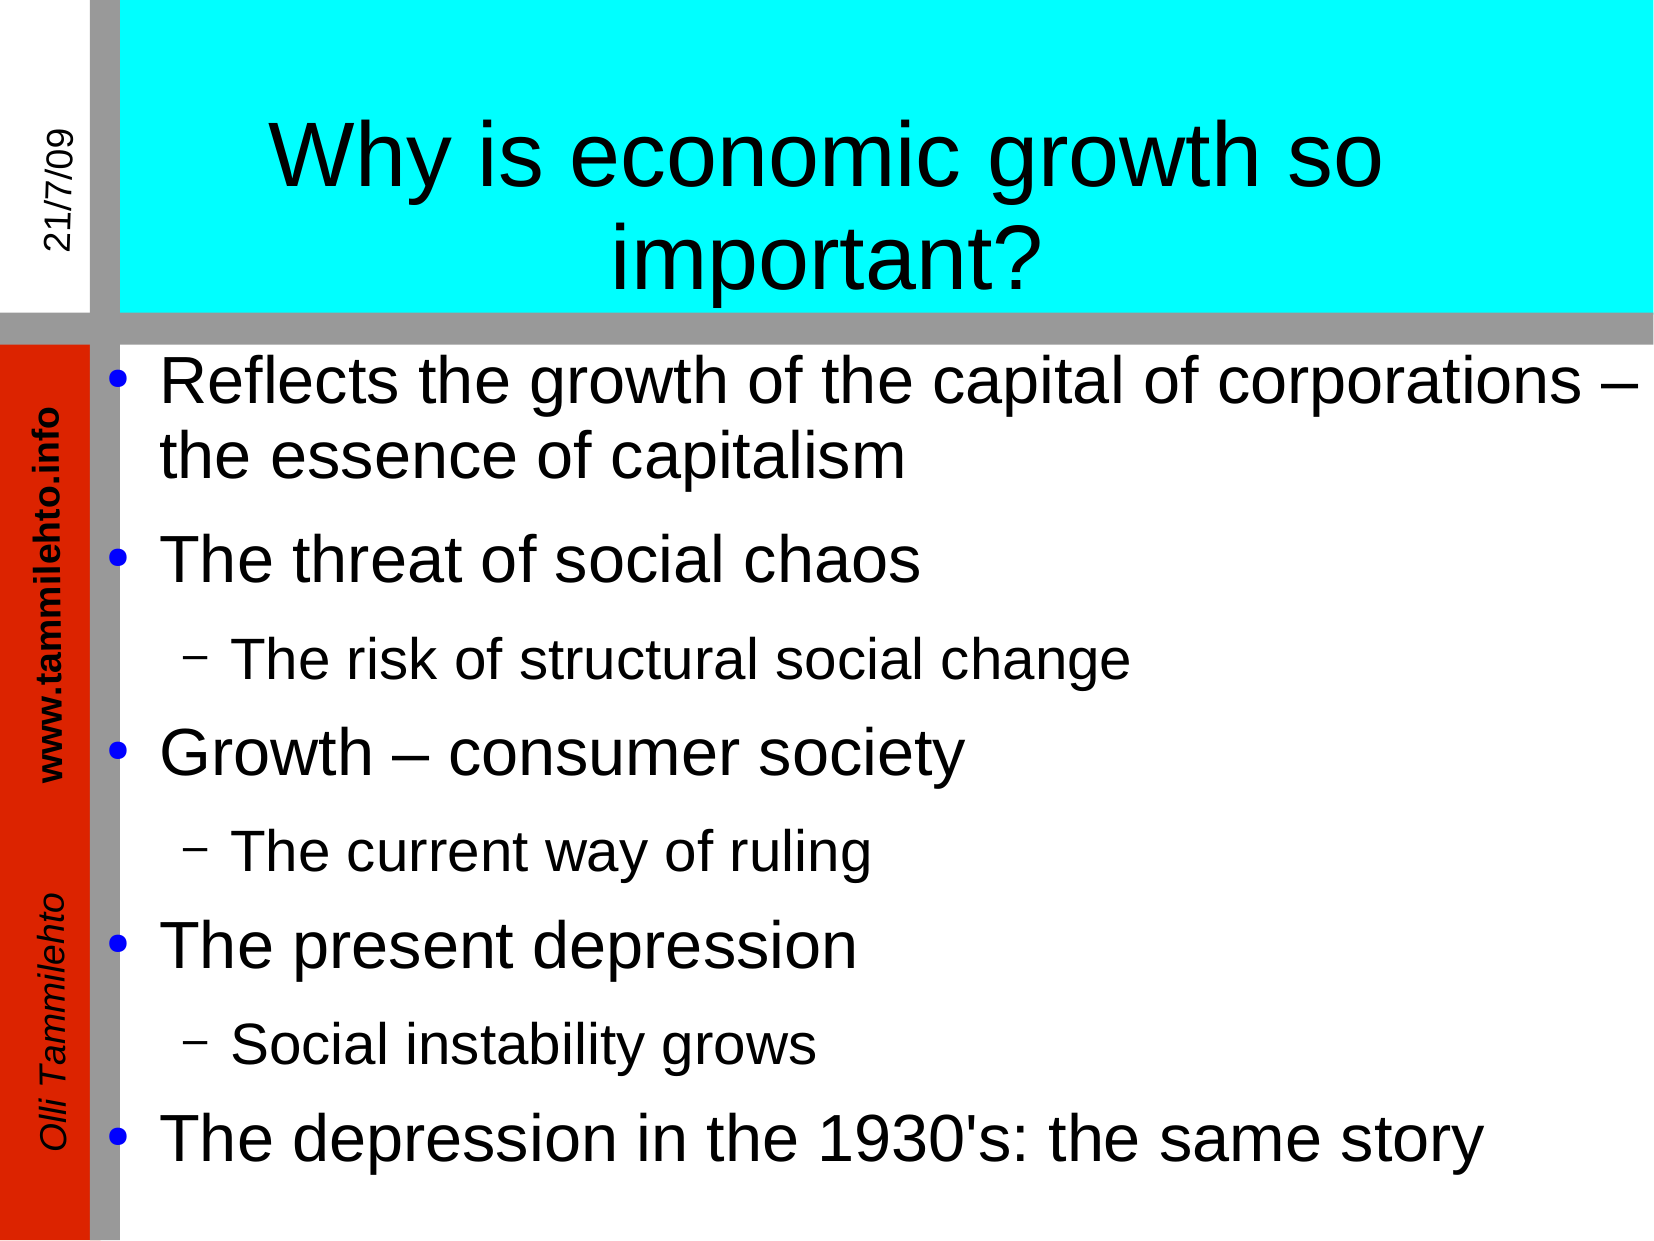

# Why is economic growth so important?
Reflects the growth of the capital of corporations – the essence of capitalism
The threat of social chaos
The risk of structural social change
Growth – consumer society
The current way of ruling
The present depression
Social instability grows
The depression in the 1930's: the same story